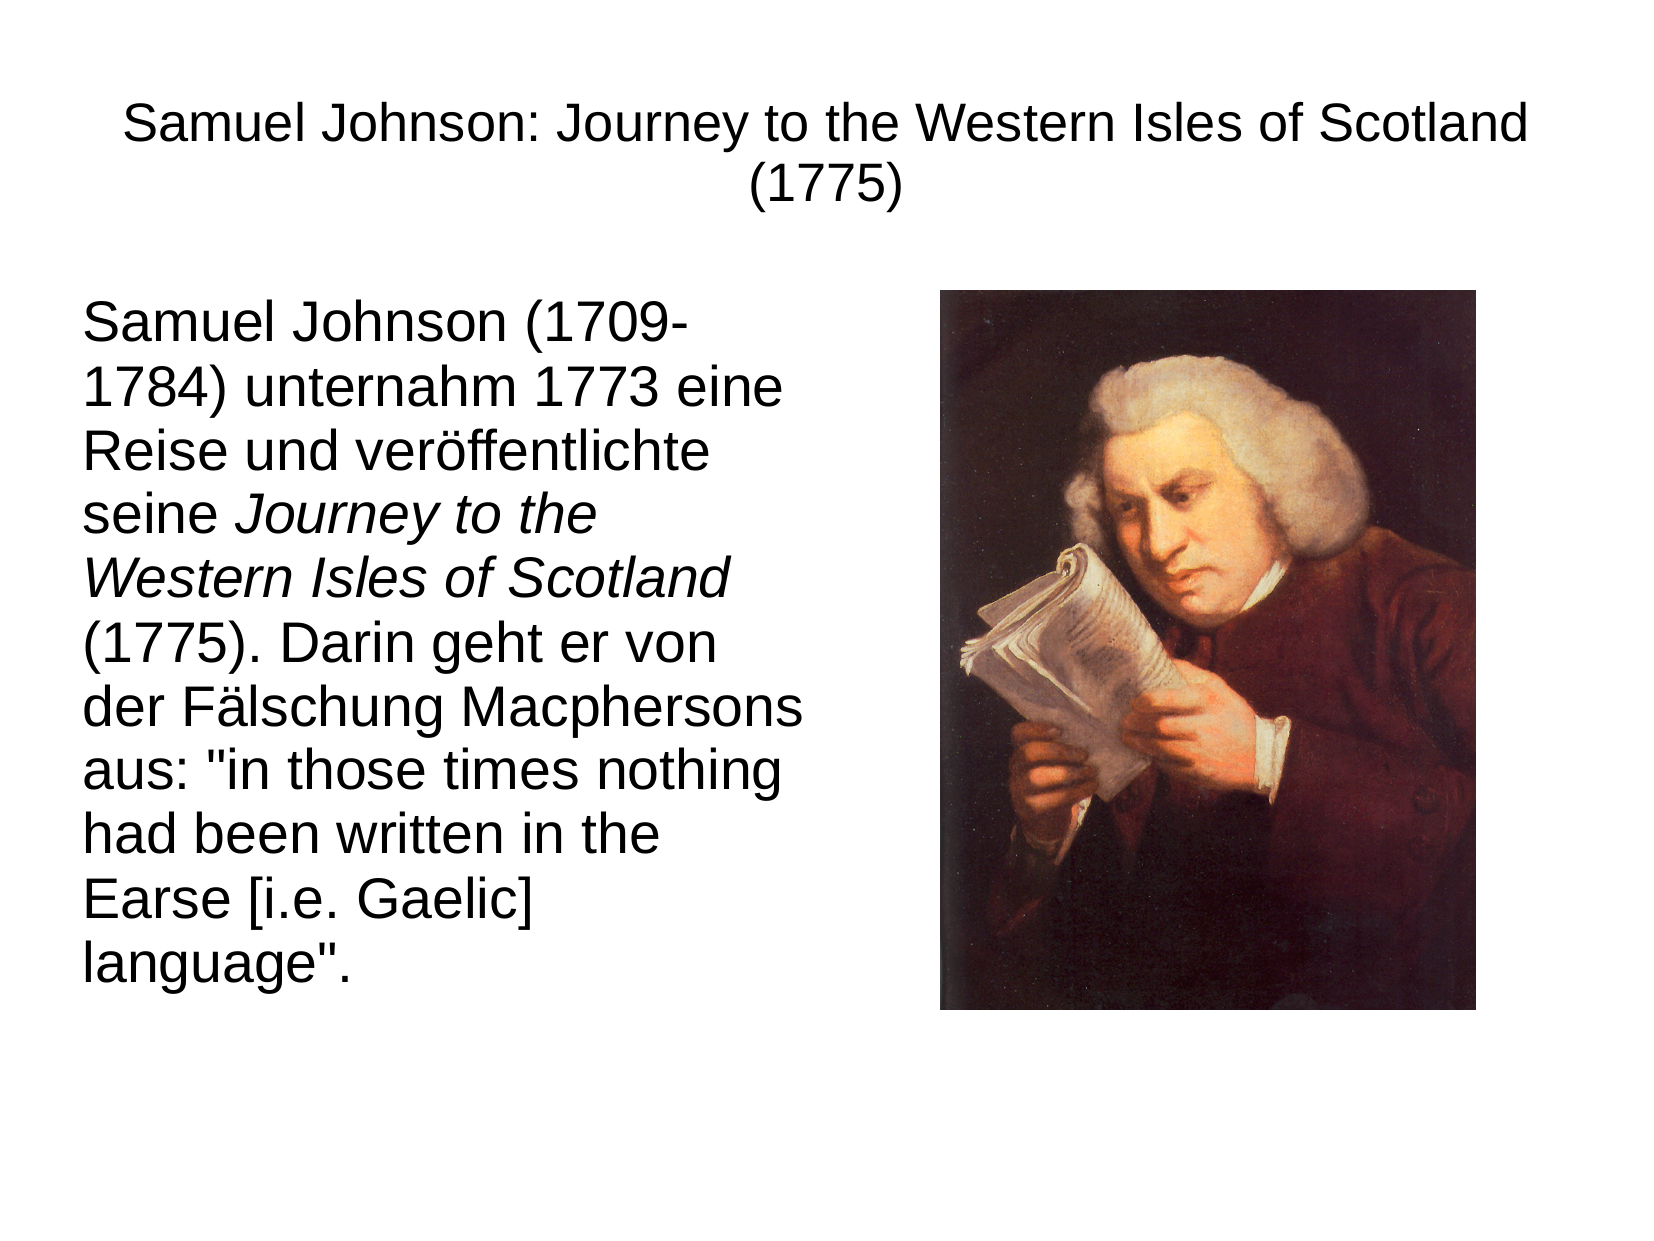

# Samuel Johnson: Journey to the Western Isles of Scotland (1775)
Samuel Johnson (1709-1784) unternahm 1773 eine Reise und veröffentlichte seine Journey to the Western Isles of Scotland (1775). Darin geht er von der Fälschung Macphersons aus: "in those times nothing had been written in the Earse [i.e. Gaelic] language".